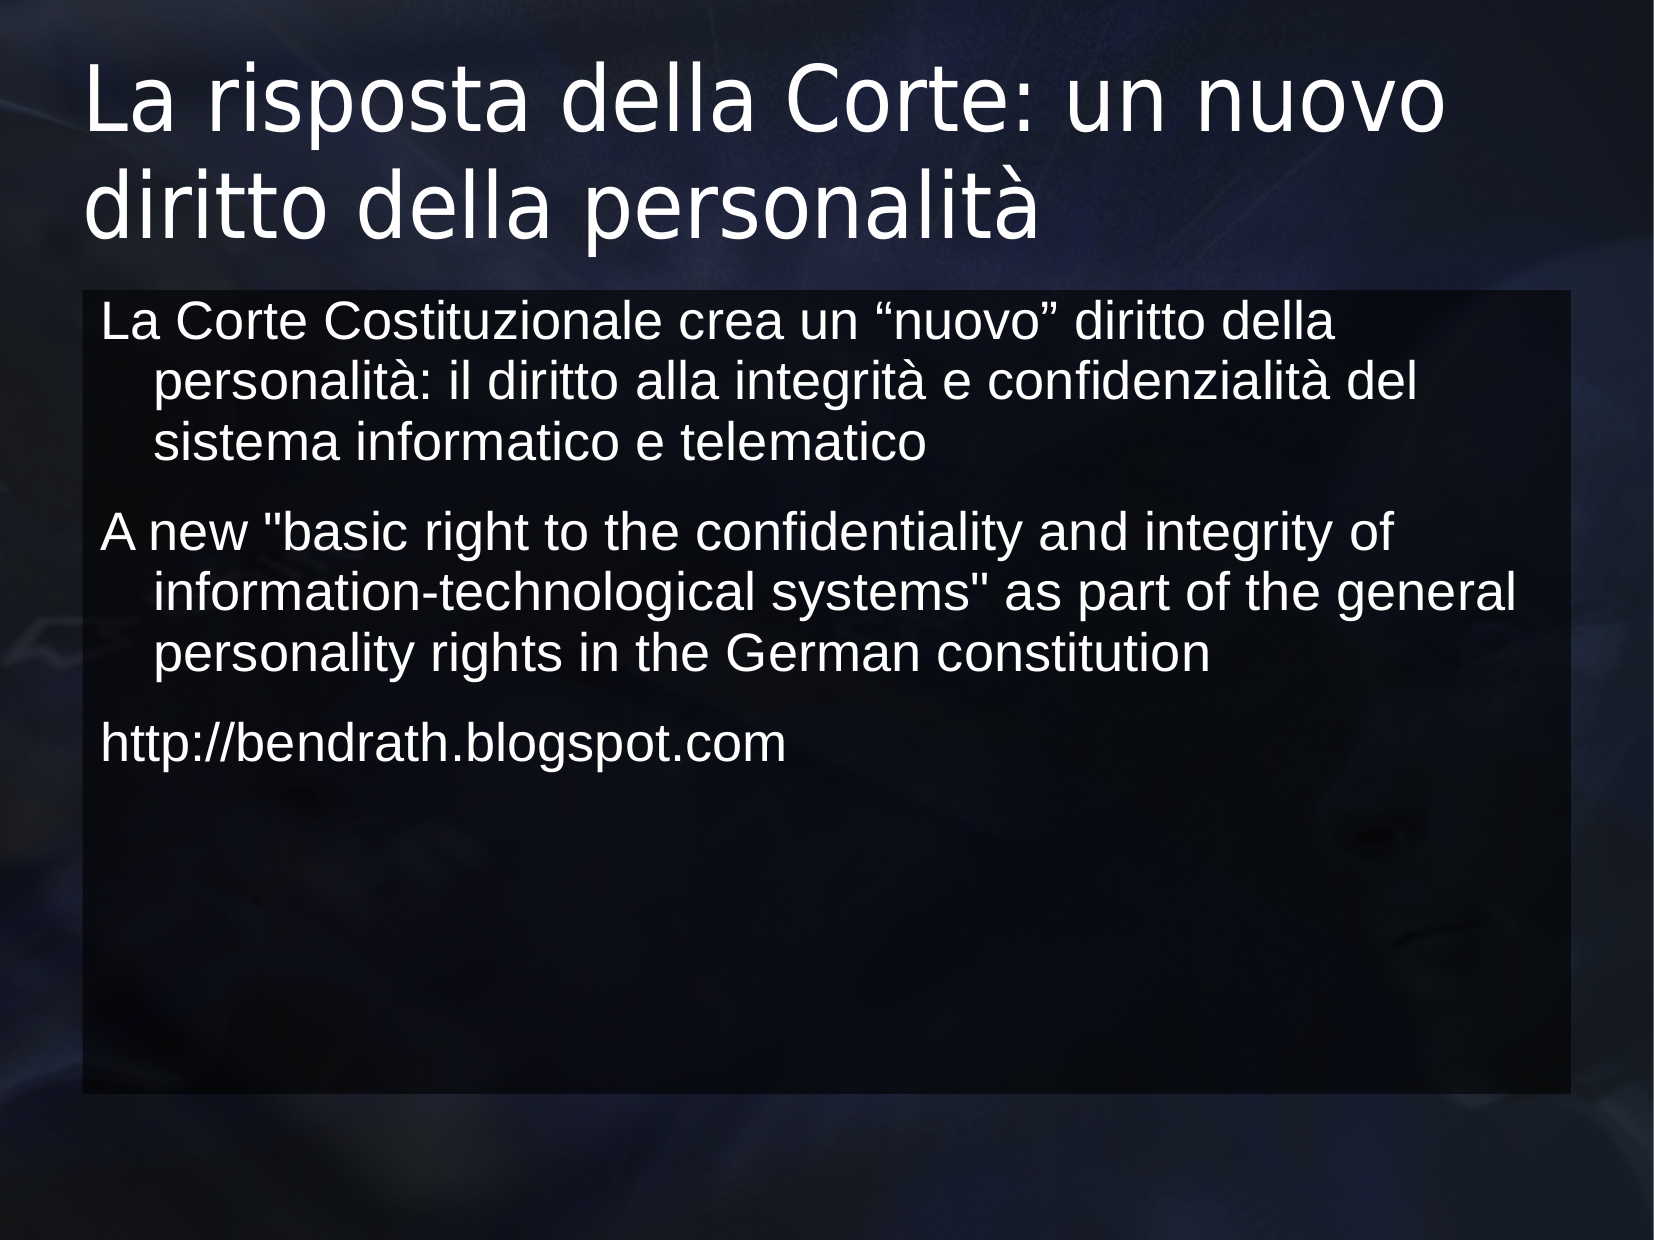

# La risposta della Corte: un nuovo diritto della personalità
La Corte Costituzionale crea un “nuovo” diritto della personalità: il diritto alla integrità e confidenzialità del sistema informatico e telematico
A new "basic right to the confidentiality and integrity of information-technological systems" as part of the general personality rights in the German constitution
http://bendrath.blogspot.com